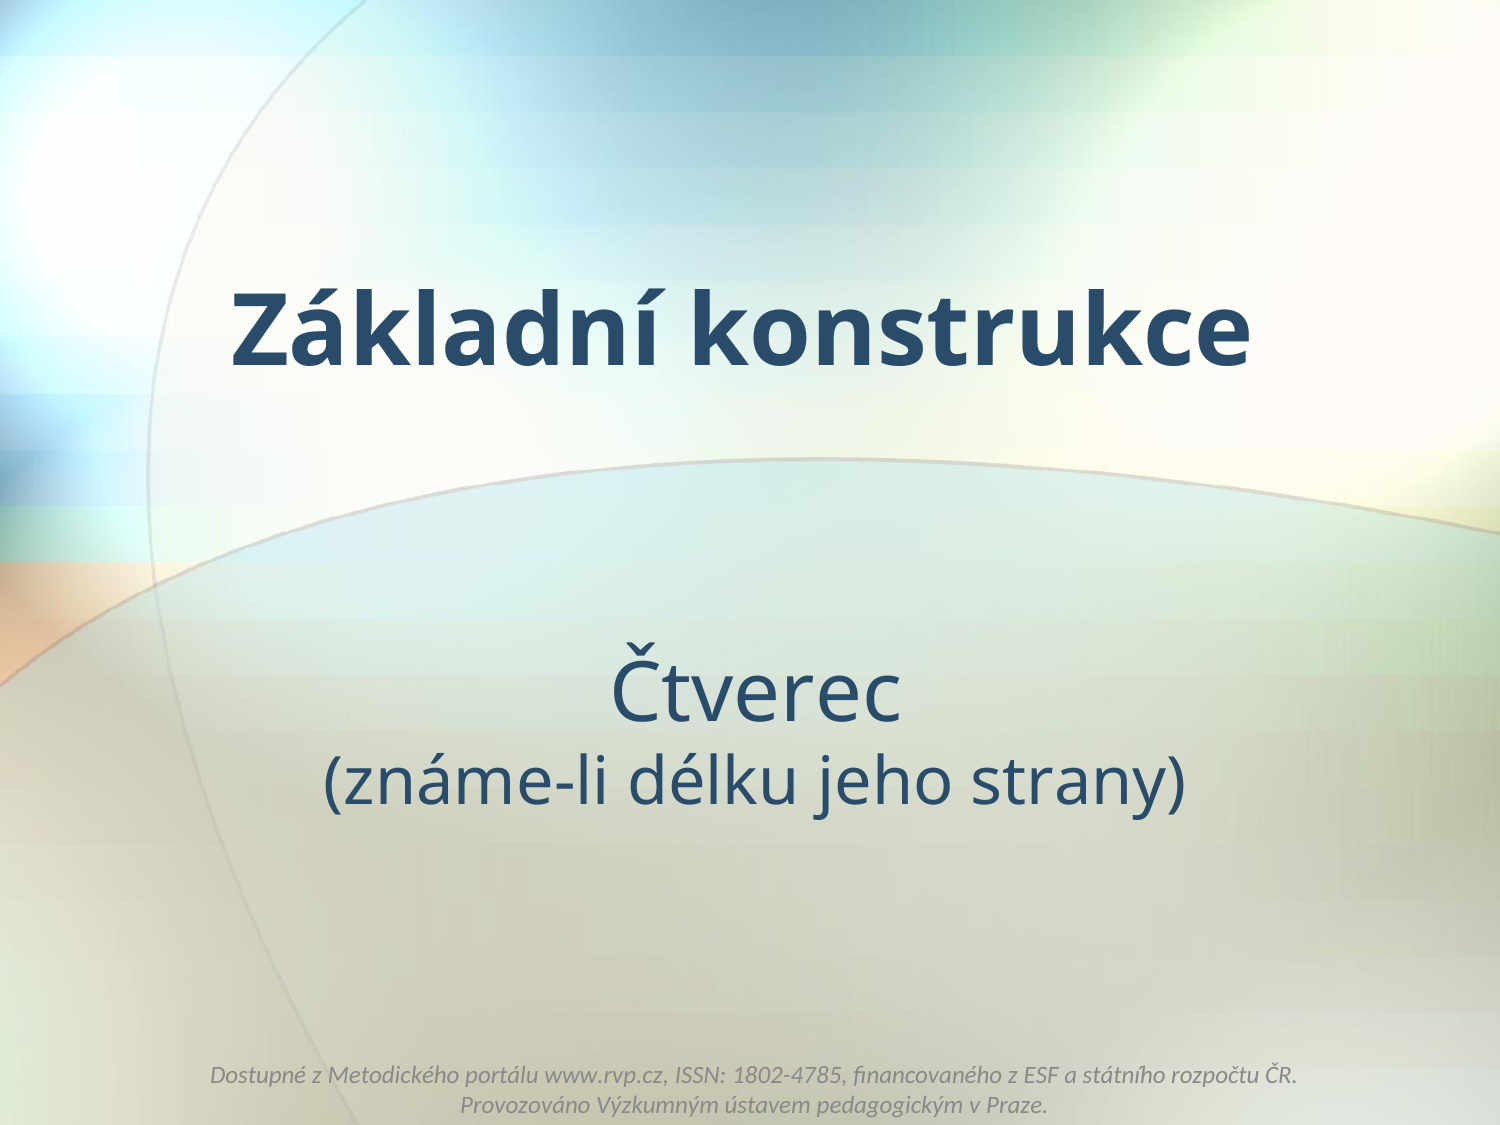

# Základní konstrukce
Čtverec
(známe-li délku jeho strany)